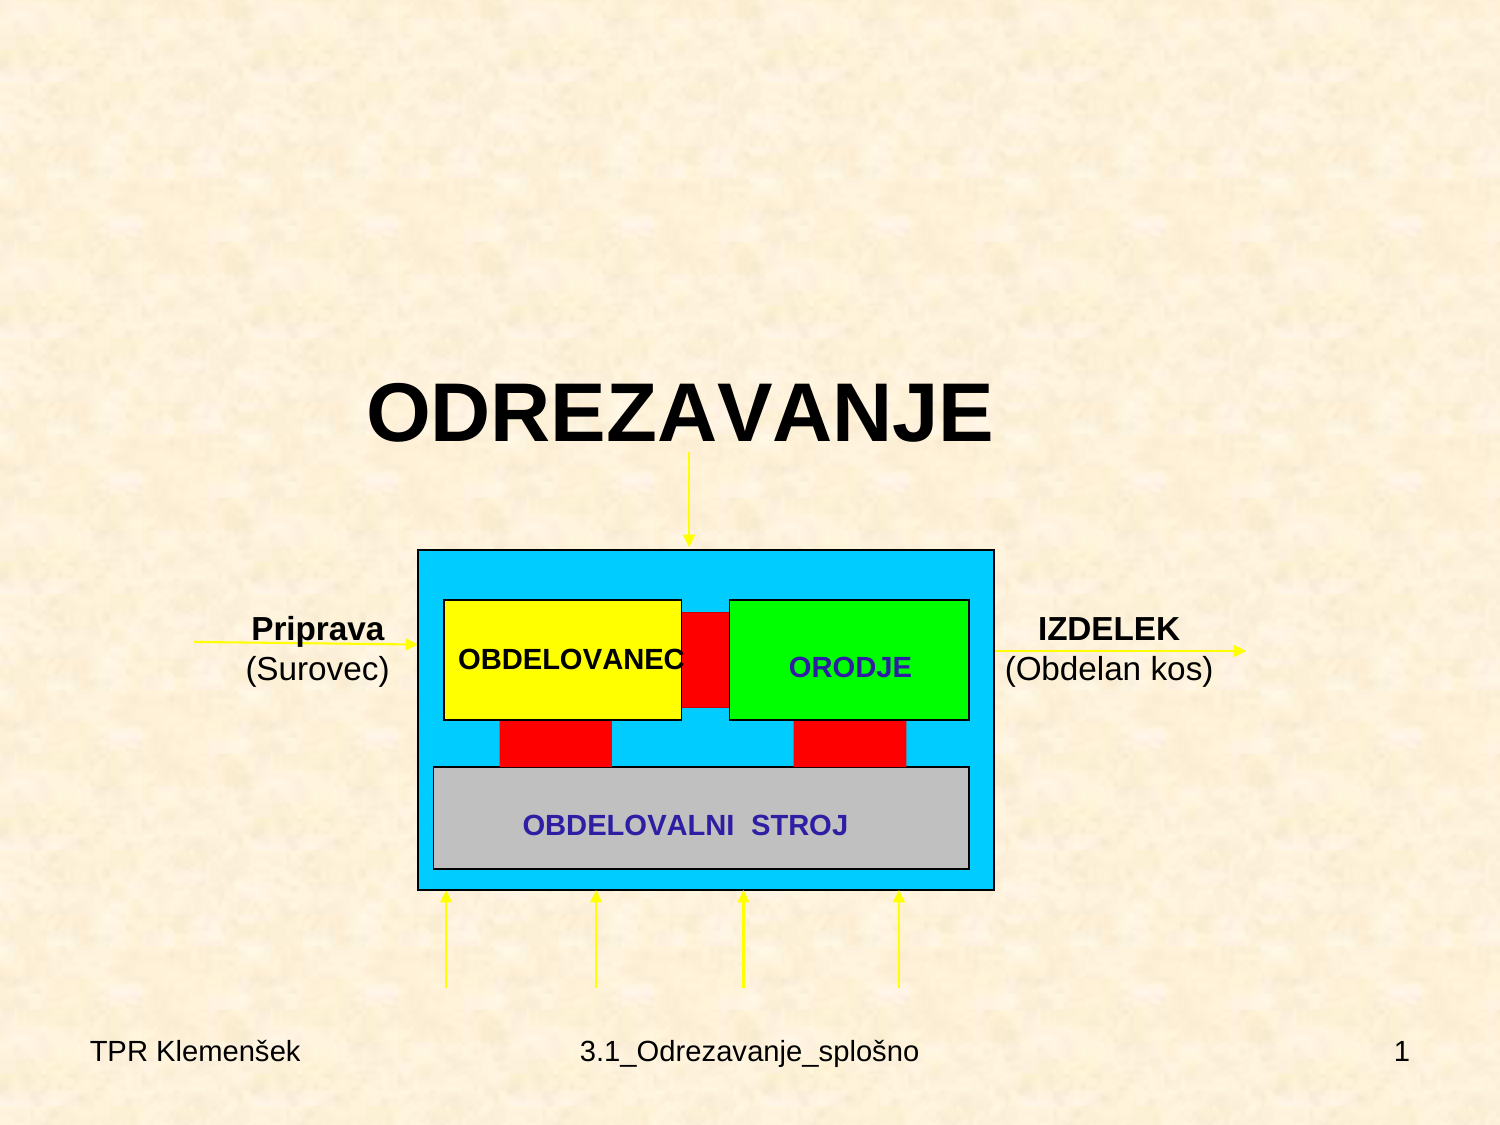

ODREZAVANJE
Priprava
(Surovec)
ORODJE
IZDELEK
(Obdelan kos)
OBDELOVANEC
O B R A D A K
OBDELOVALNI STROJ
TPR Klemenšek
3.1_Odrezavanje_splošno